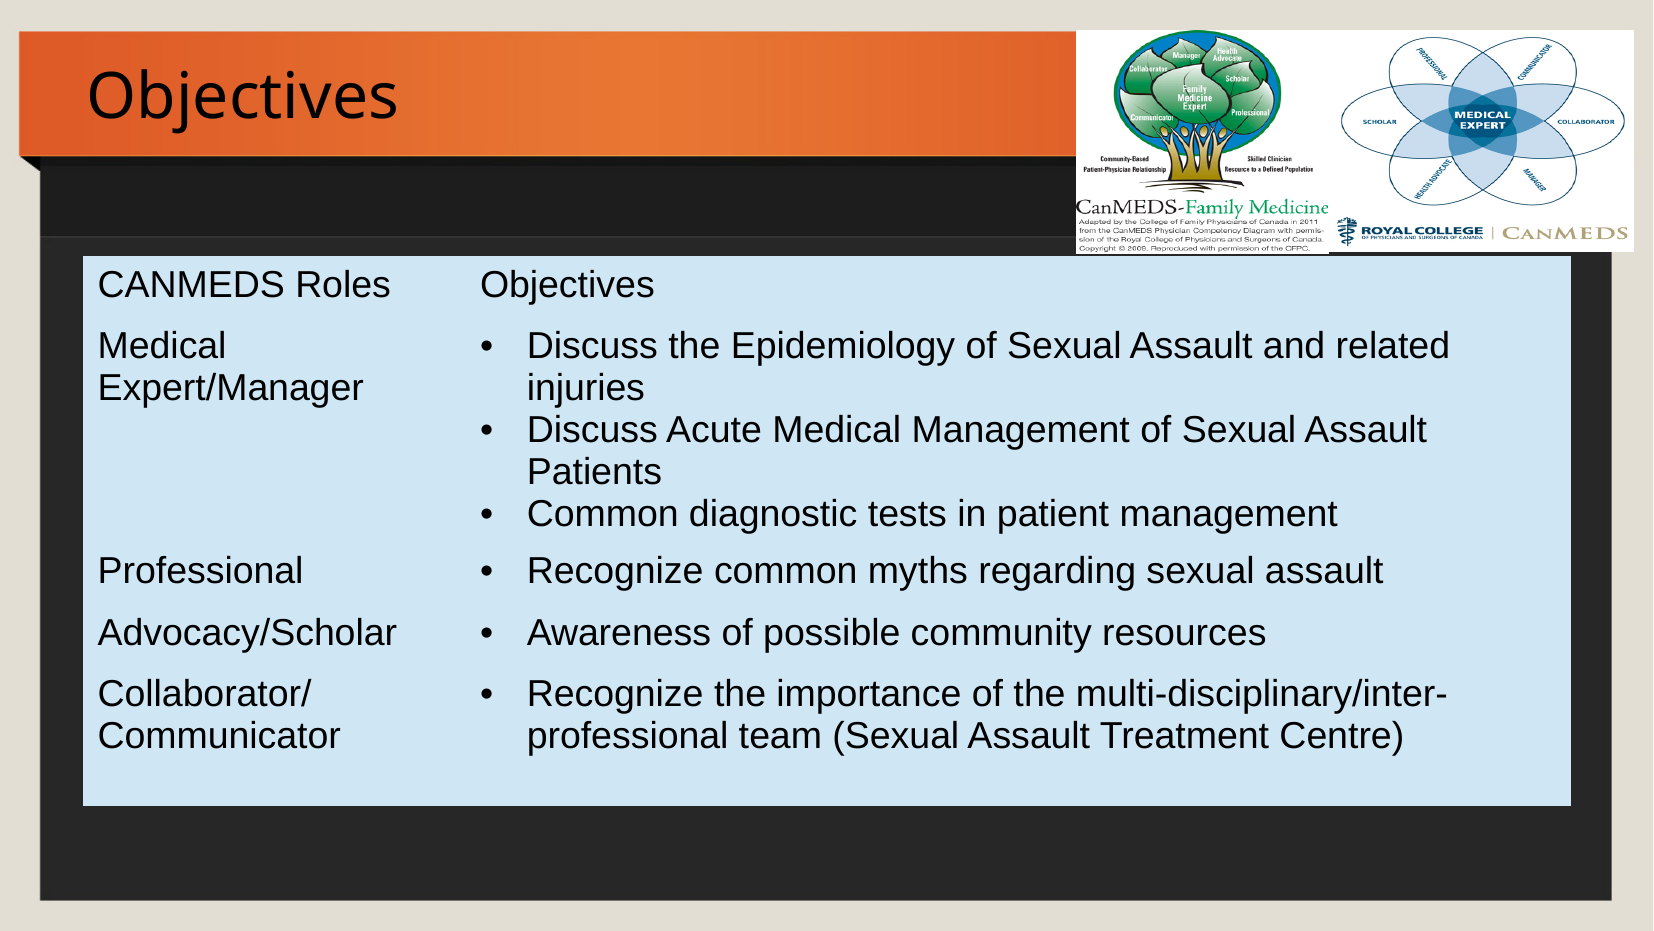

# Objectives
| CANMEDS Roles | Objectives |
| --- | --- |
| Medical Expert/Manager | Discuss the Epidemiology of Sexual Assault and related injuries Discuss Acute Medical Management of Sexual Assault Patients Common diagnostic tests in patient management |
| Professional | Recognize common myths regarding sexual assault |
| Advocacy/Scholar | Awareness of possible community resources |
| Collaborator/Communicator | Recognize the importance of the multi-disciplinary/inter-professional team (Sexual Assault Treatment Centre) |